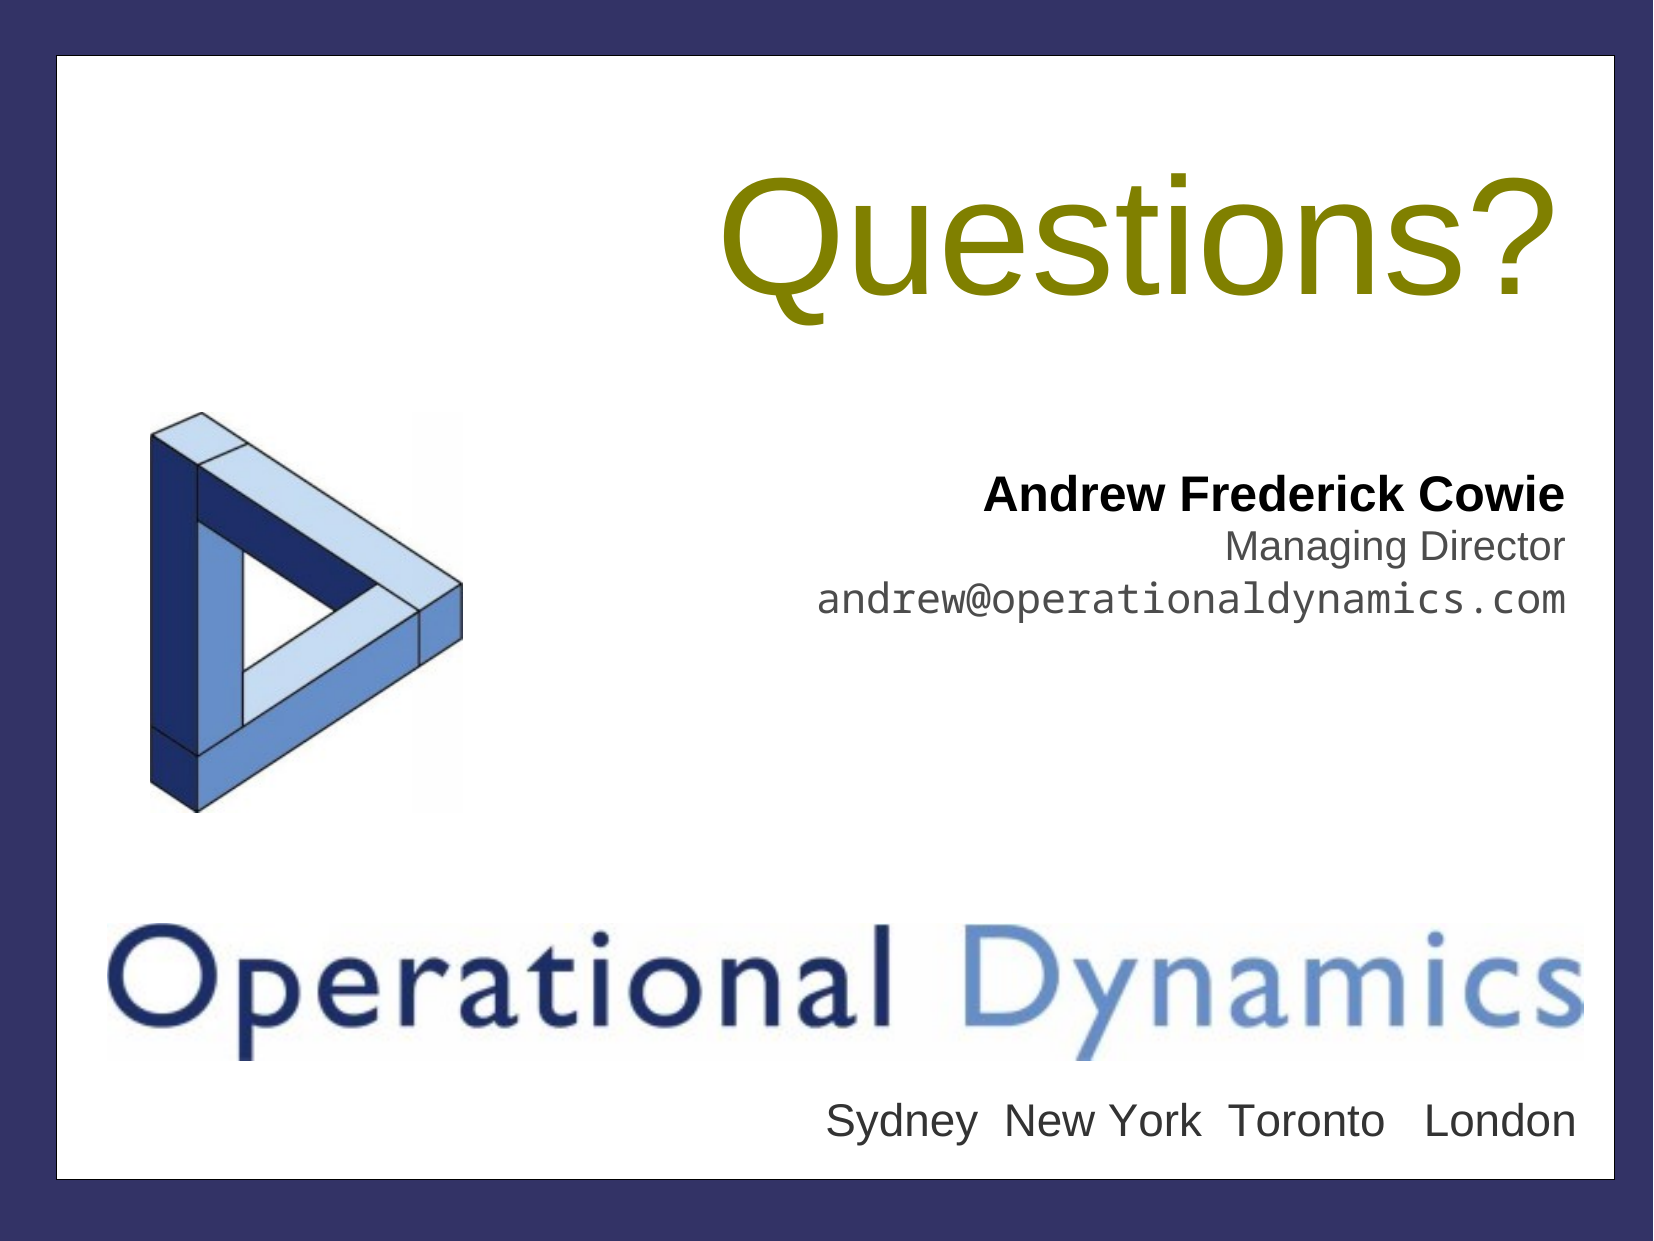

Questions?
Andrew Frederick Cowie
Managing Director
andrew@operationaldynamics.com
Sydney New York Toronto London